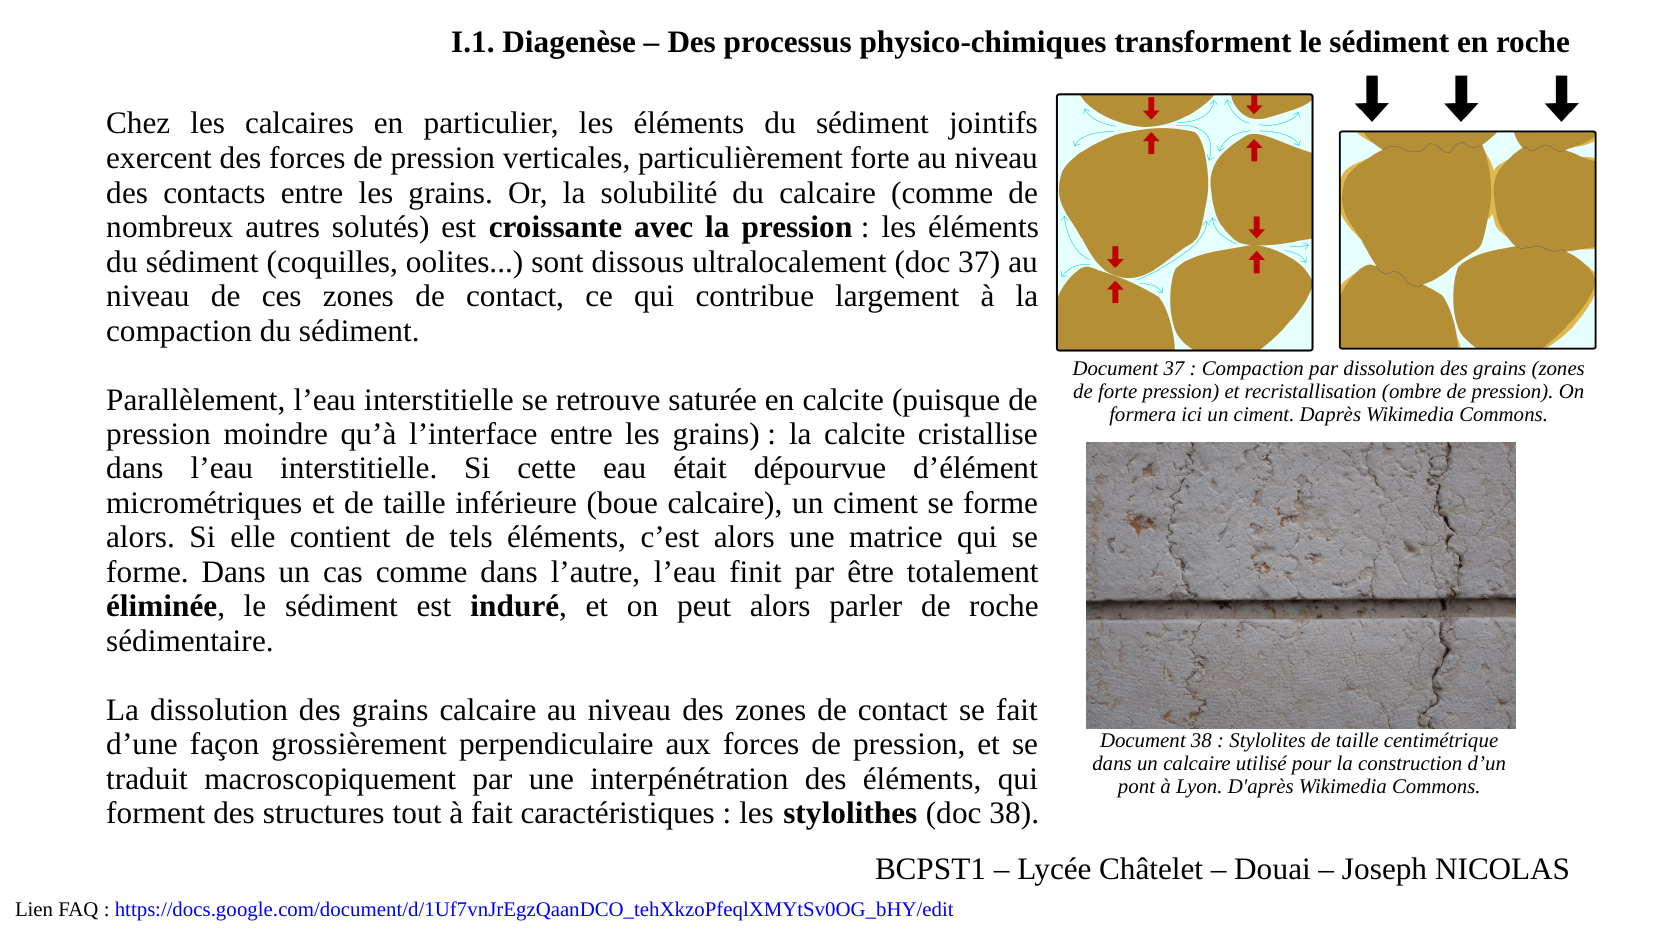

I.1. Diagenèse – Des processus physico-chimiques transforment le sédiment en roche
Chez les calcaires en particulier, les éléments du sédiment jointifs exercent des forces de pression verticales, particulièrement forte au niveau des contacts entre les grains. Or, la solubilité du calcaire (comme de nombreux autres solutés) est croissante avec la pression : les éléments du sédiment (coquilles, oolites...) sont dissous ultralocalement (doc 37) au niveau de ces zones de contact, ce qui contribue largement à la compaction du sédiment.
Parallèlement, l’eau interstitielle se retrouve saturée en calcite (puisque de pression moindre qu’à l’interface entre les grains) : la calcite cristallise dans l’eau interstitielle. Si cette eau était dépourvue d’élément micrométriques et de taille inférieure (boue calcaire), un ciment se forme alors. Si elle contient de tels éléments, c’est alors une matrice qui se forme. Dans un cas comme dans l’autre, l’eau finit par être totalement éliminée, le sédiment est induré, et on peut alors parler de roche sédimentaire.
La dissolution des grains calcaire au niveau des zones de contact se fait d’une façon grossièrement perpendiculaire aux forces de pression, et se traduit macroscopiquement par une interpénétration des éléments, qui forment des structures tout à fait caractéristiques : les stylolithes (doc 38).
Document 37 : Compaction par dissolution des grains (zones de forte pression) et recristallisation (ombre de pression). On formera ici un ciment. Daprès Wikimedia Commons.
Document 38 : Stylolites de taille centimétrique dans un calcaire utilisé pour la construction d’un pont à Lyon. D'après Wikimedia Commons.
BCPST1 – Lycée Châtelet – Douai – Joseph NICOLAS
Lien FAQ : https://docs.google.com/document/d/1Uf7vnJrEgzQaanDCO_tehXkzoPfeqlXMYtSv0OG_bHY/edit